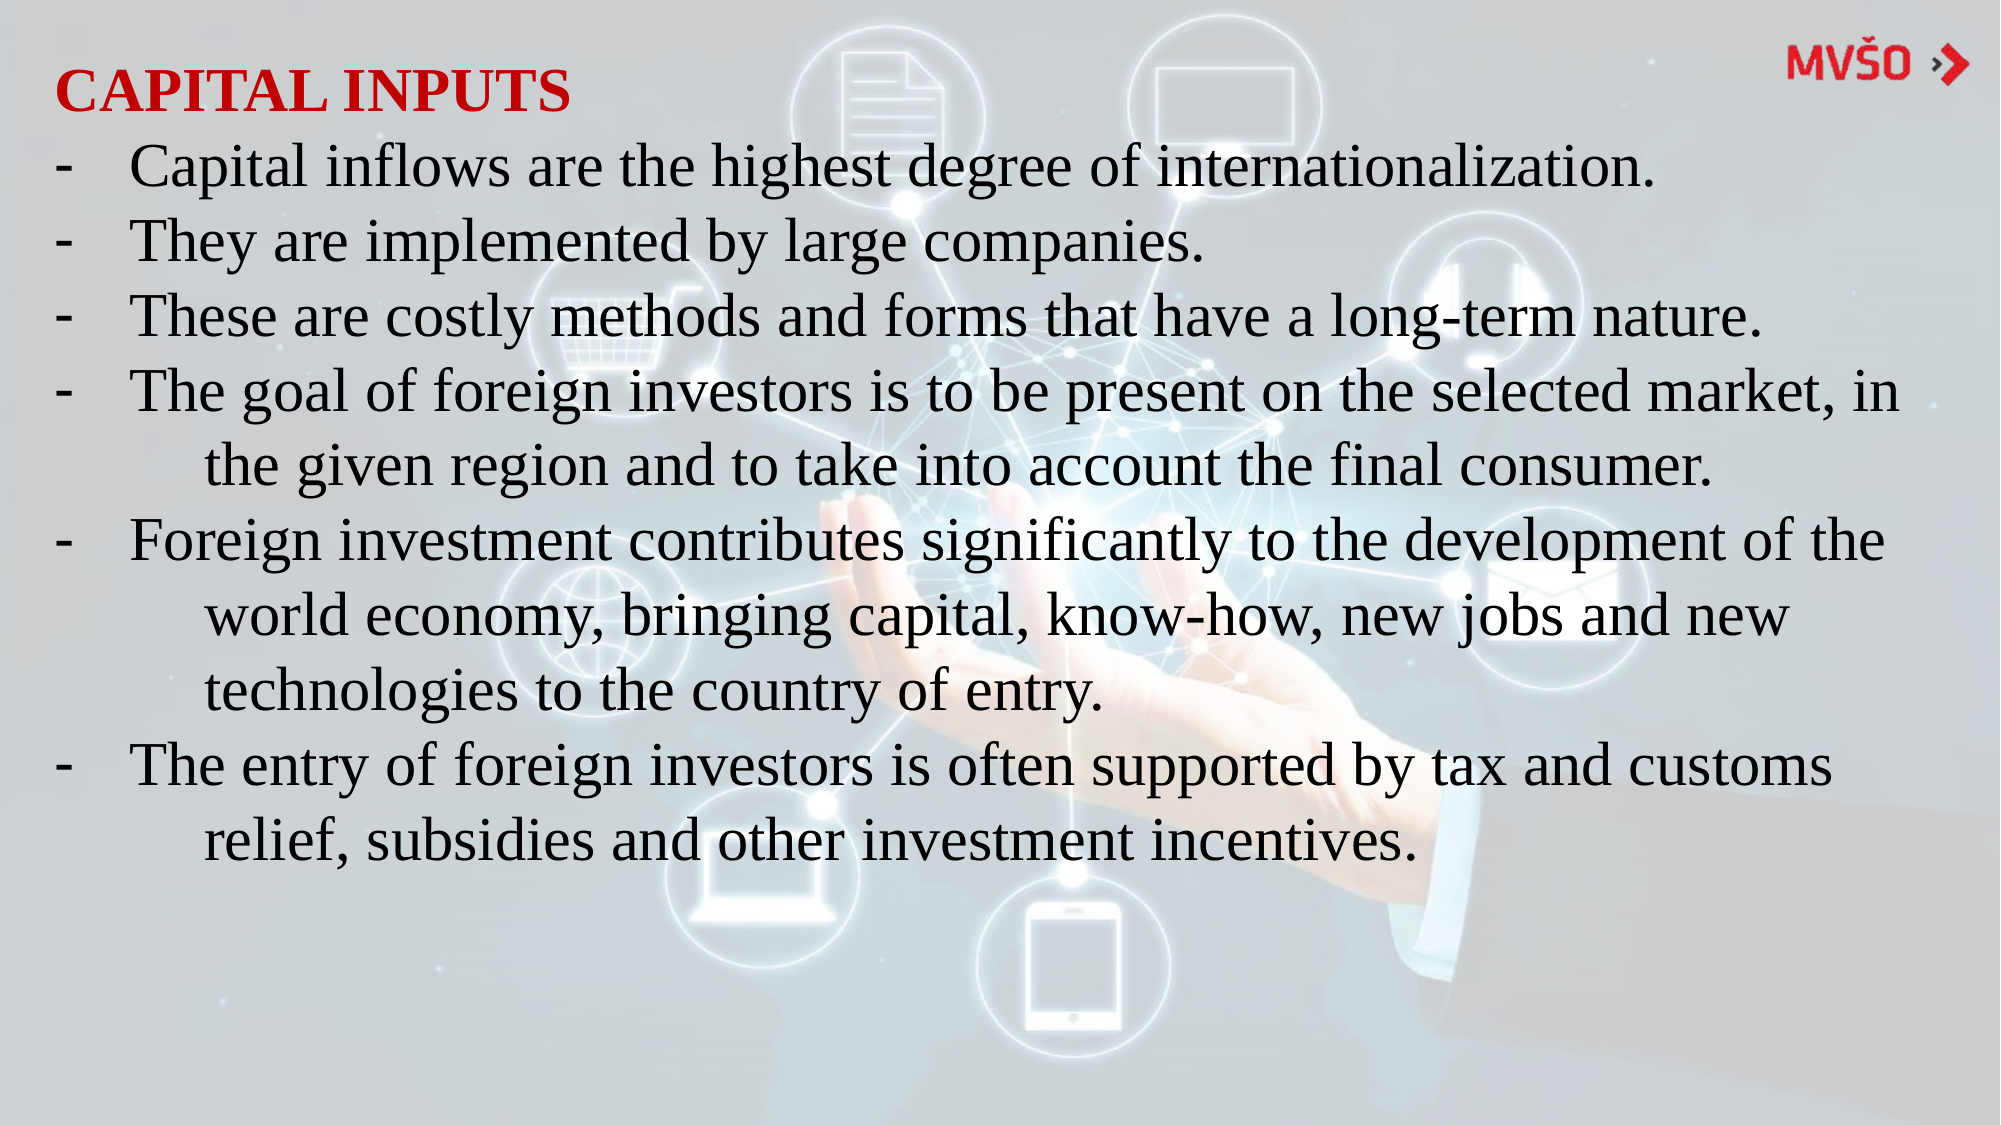

CAPITAL INPUTS
Capital inflows are the highest degree of internationalization.
They are implemented by large companies.
These are costly methods and forms that have a long-term nature.
The goal of foreign investors is to be present on the selected market, in the given region and to take into account the final consumer.
Foreign investment contributes significantly to the development of the world economy, bringing capital, know-how, new jobs and new technologies to the country of entry.
The entry of foreign investors is often supported by tax and customs relief, subsidies and other investment incentives.